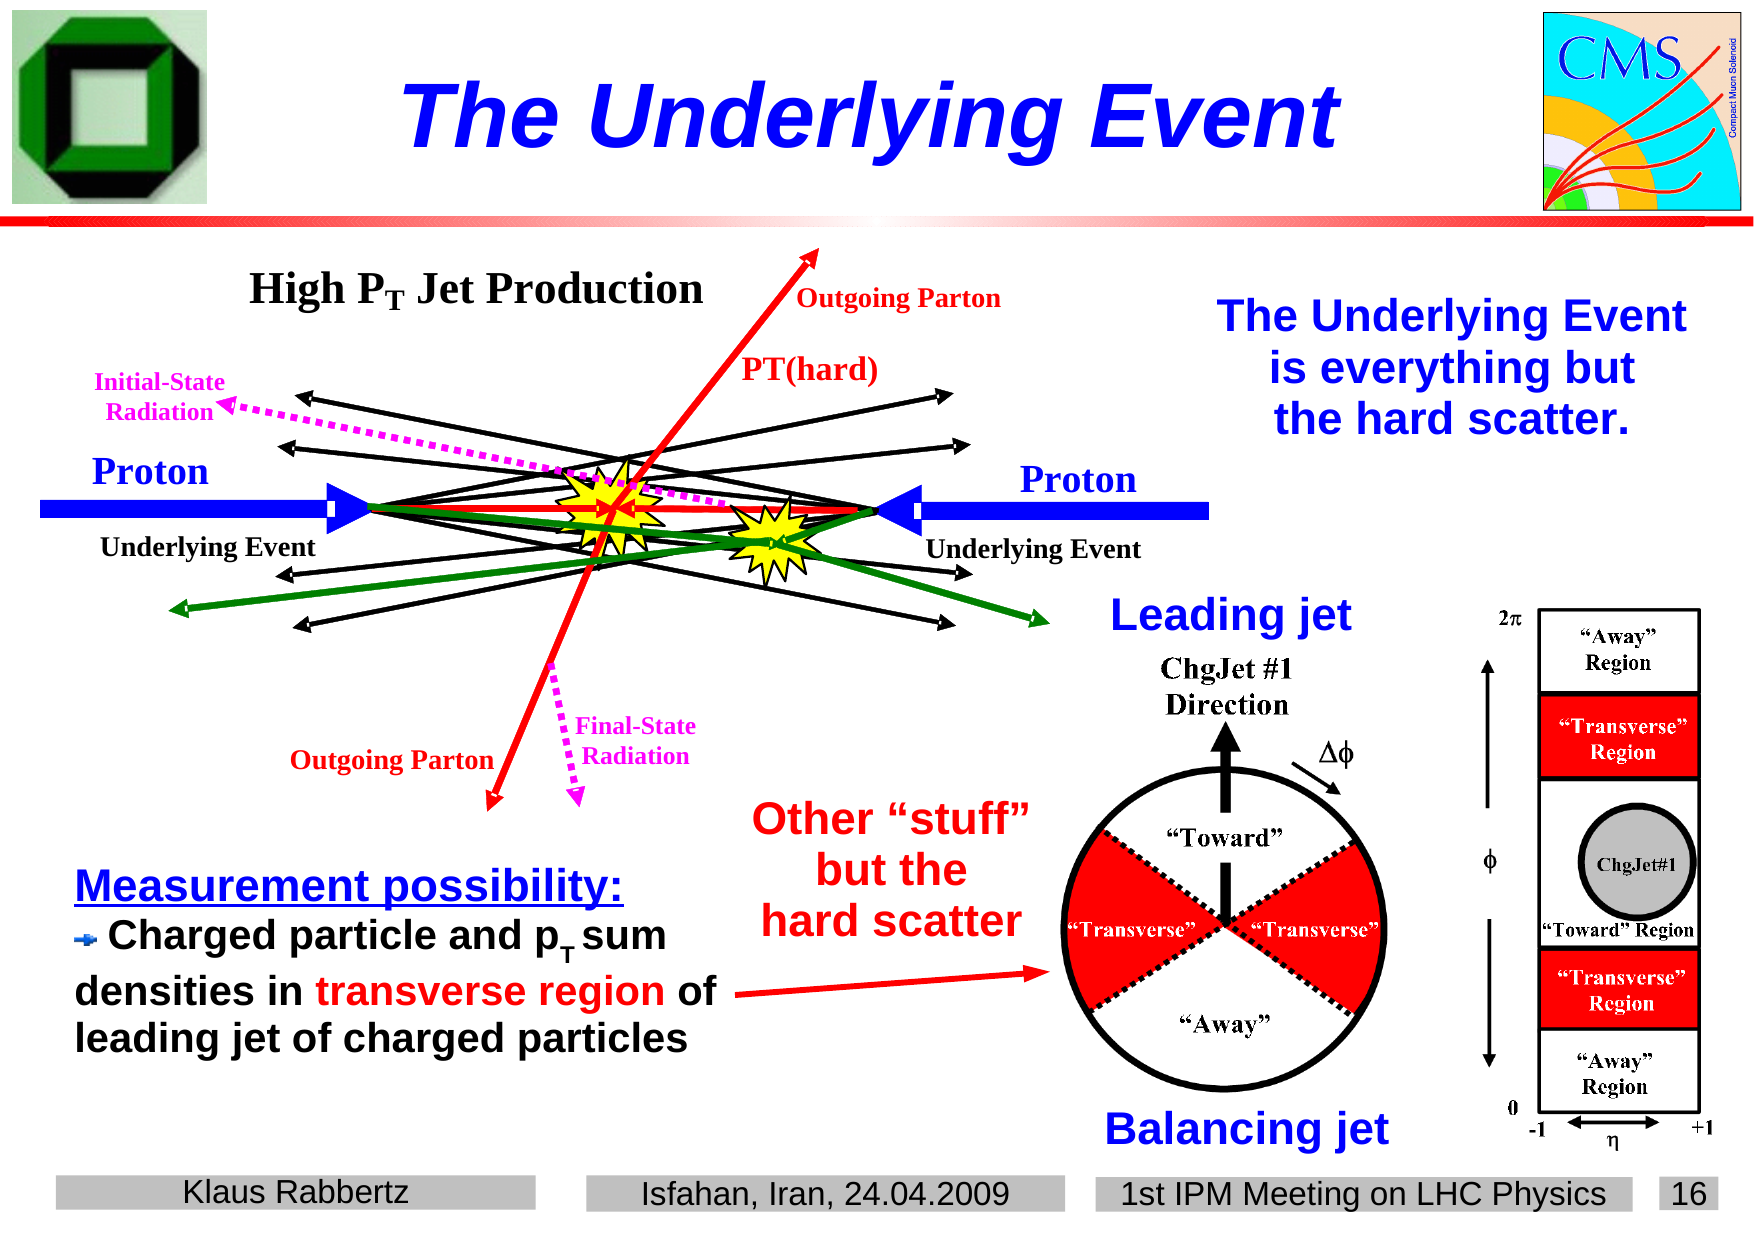

# The Underlying Event
The Underlying Event
is everything but
the hard scatter.
Leading jet
Other “stuff”
but the
hard scatter
Measurement possibility:
 Charged particle and pT sum densities in transverse region of leading jet of charged particles
Balancing jet